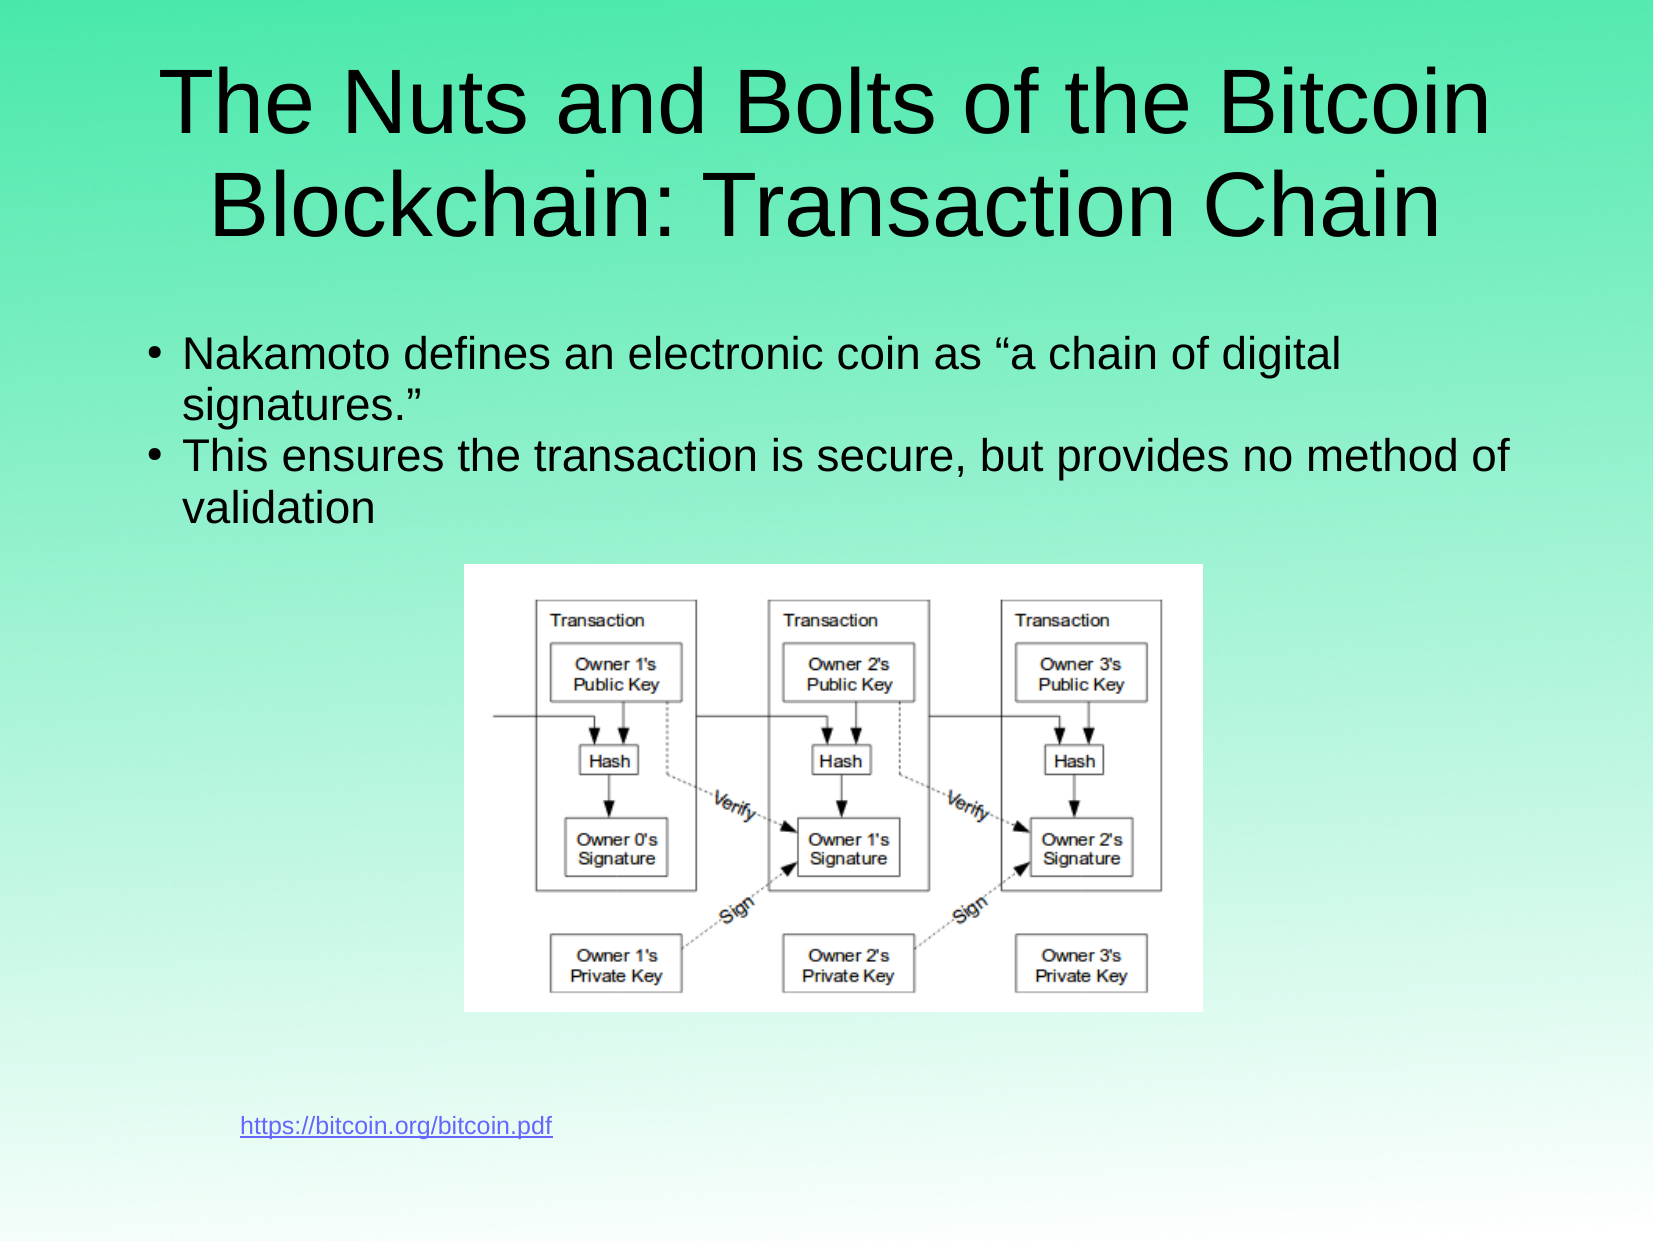

# The Nuts and Bolts of the Bitcoin Blockchain: Transaction Chain
Nakamoto defines an electronic coin as “a chain of digital signatures.”
This ensures the transaction is secure, but provides no method of validation
https://bitcoin.org/bitcoin.pdf